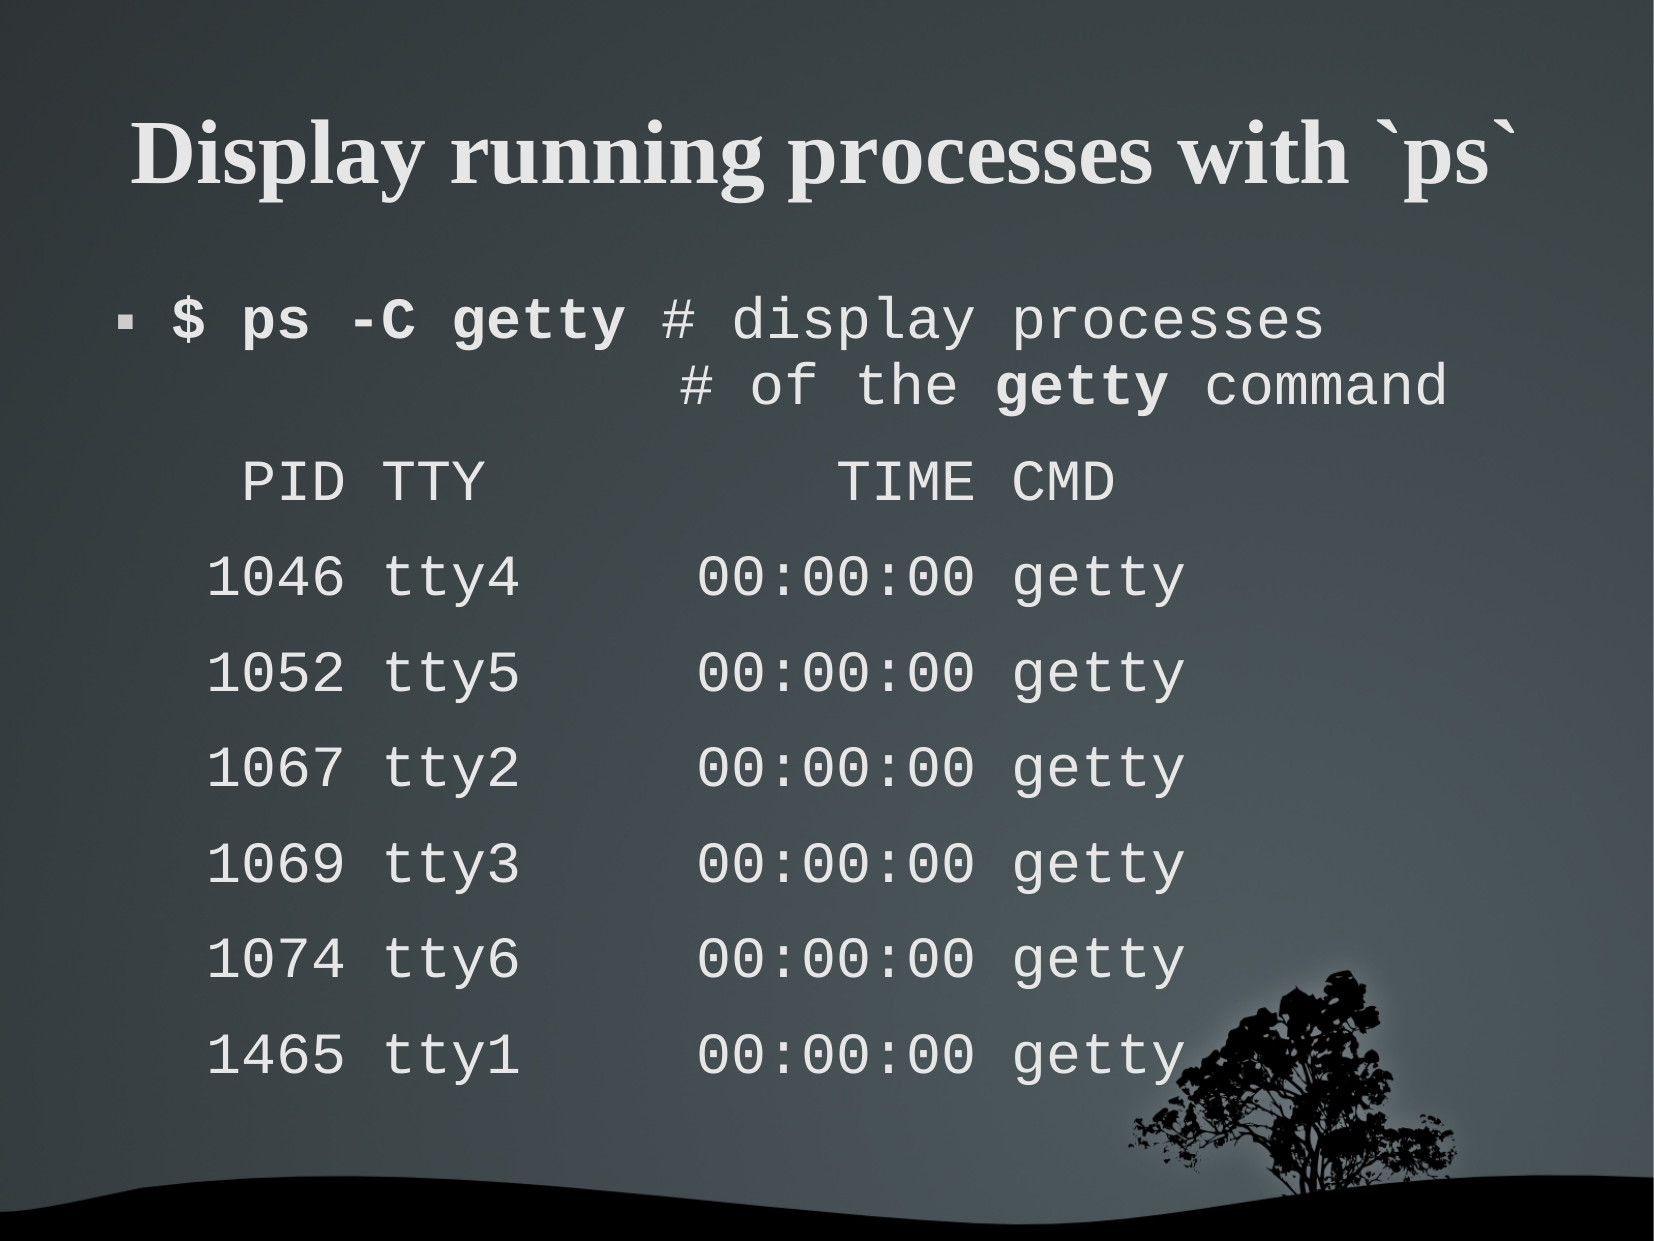

Display running processes with `ps`
# $ ps -C getty # display processes # of the getty command
 PID TTY TIME CMD
 1046 tty4 00:00:00 getty
 1052 tty5 00:00:00 getty
 1067 tty2 00:00:00 getty
 1069 tty3 00:00:00 getty
 1074 tty6 00:00:00 getty
 1465 tty1 00:00:00 getty